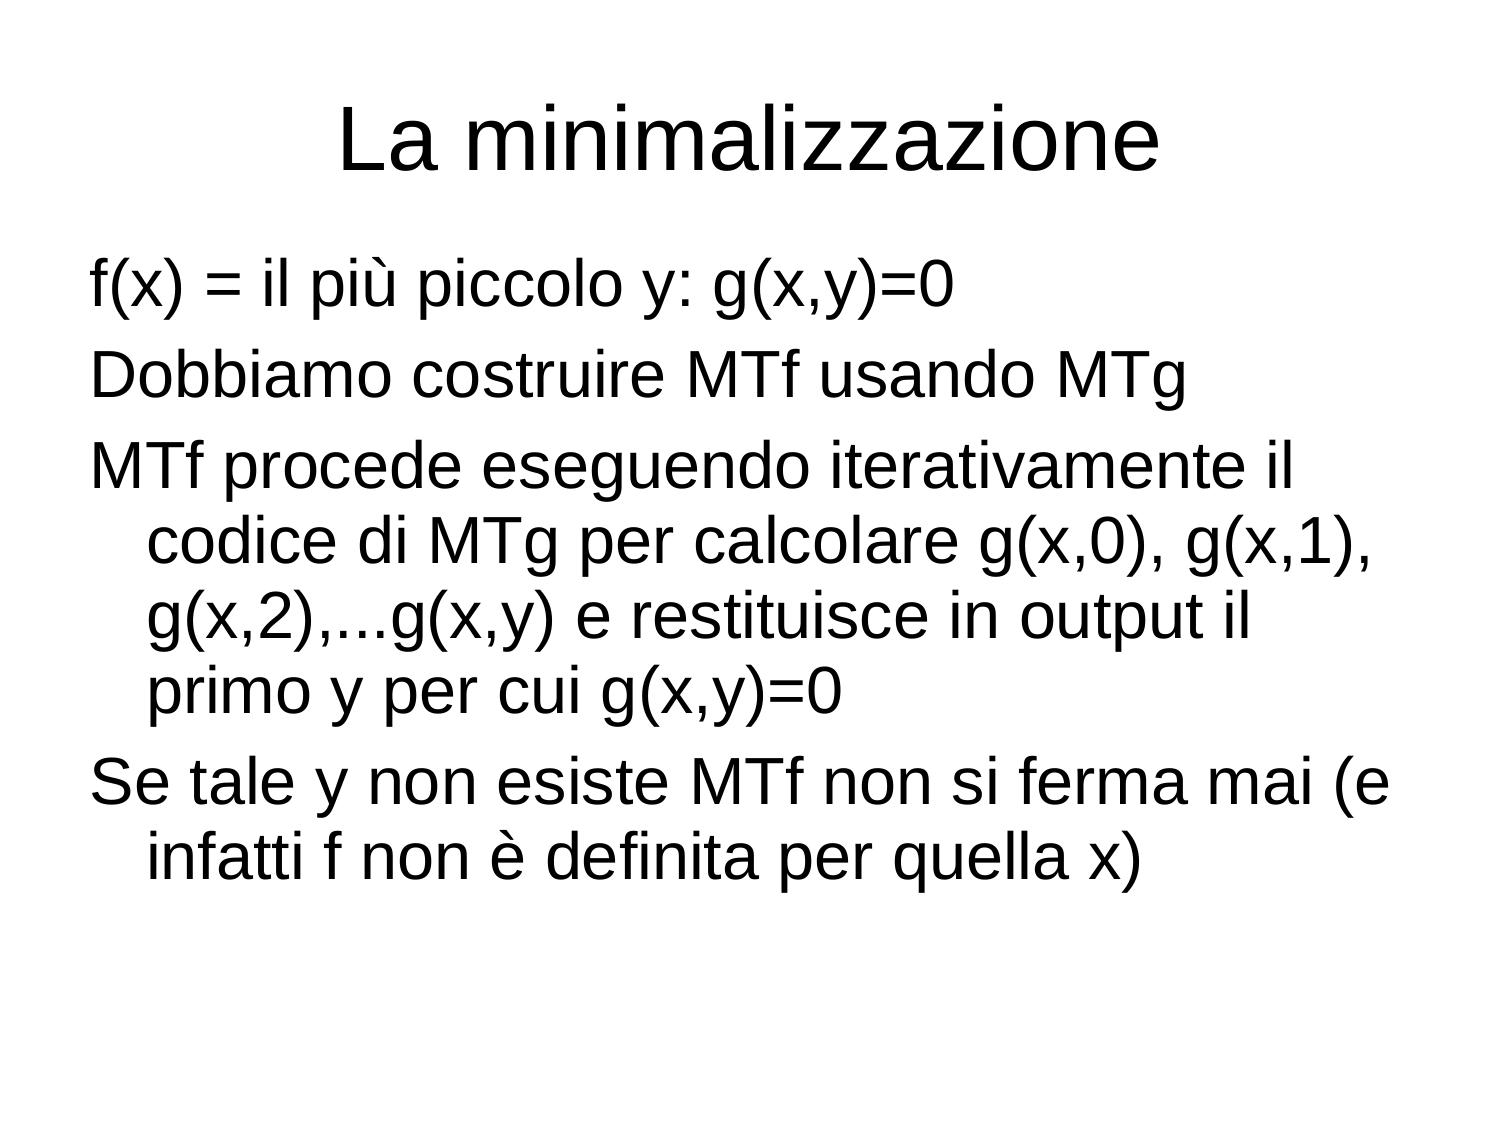

# La minimalizzazione
f(x) = il più piccolo y: g(x,y)=0
Dobbiamo costruire MTf usando MTg
MTf procede eseguendo iterativamente il codice di MTg per calcolare g(x,0), g(x,1), g(x,2),...g(x,y) e restituisce in output il primo y per cui g(x,y)=0
Se tale y non esiste MTf non si ferma mai (e infatti f non è definita per quella x)